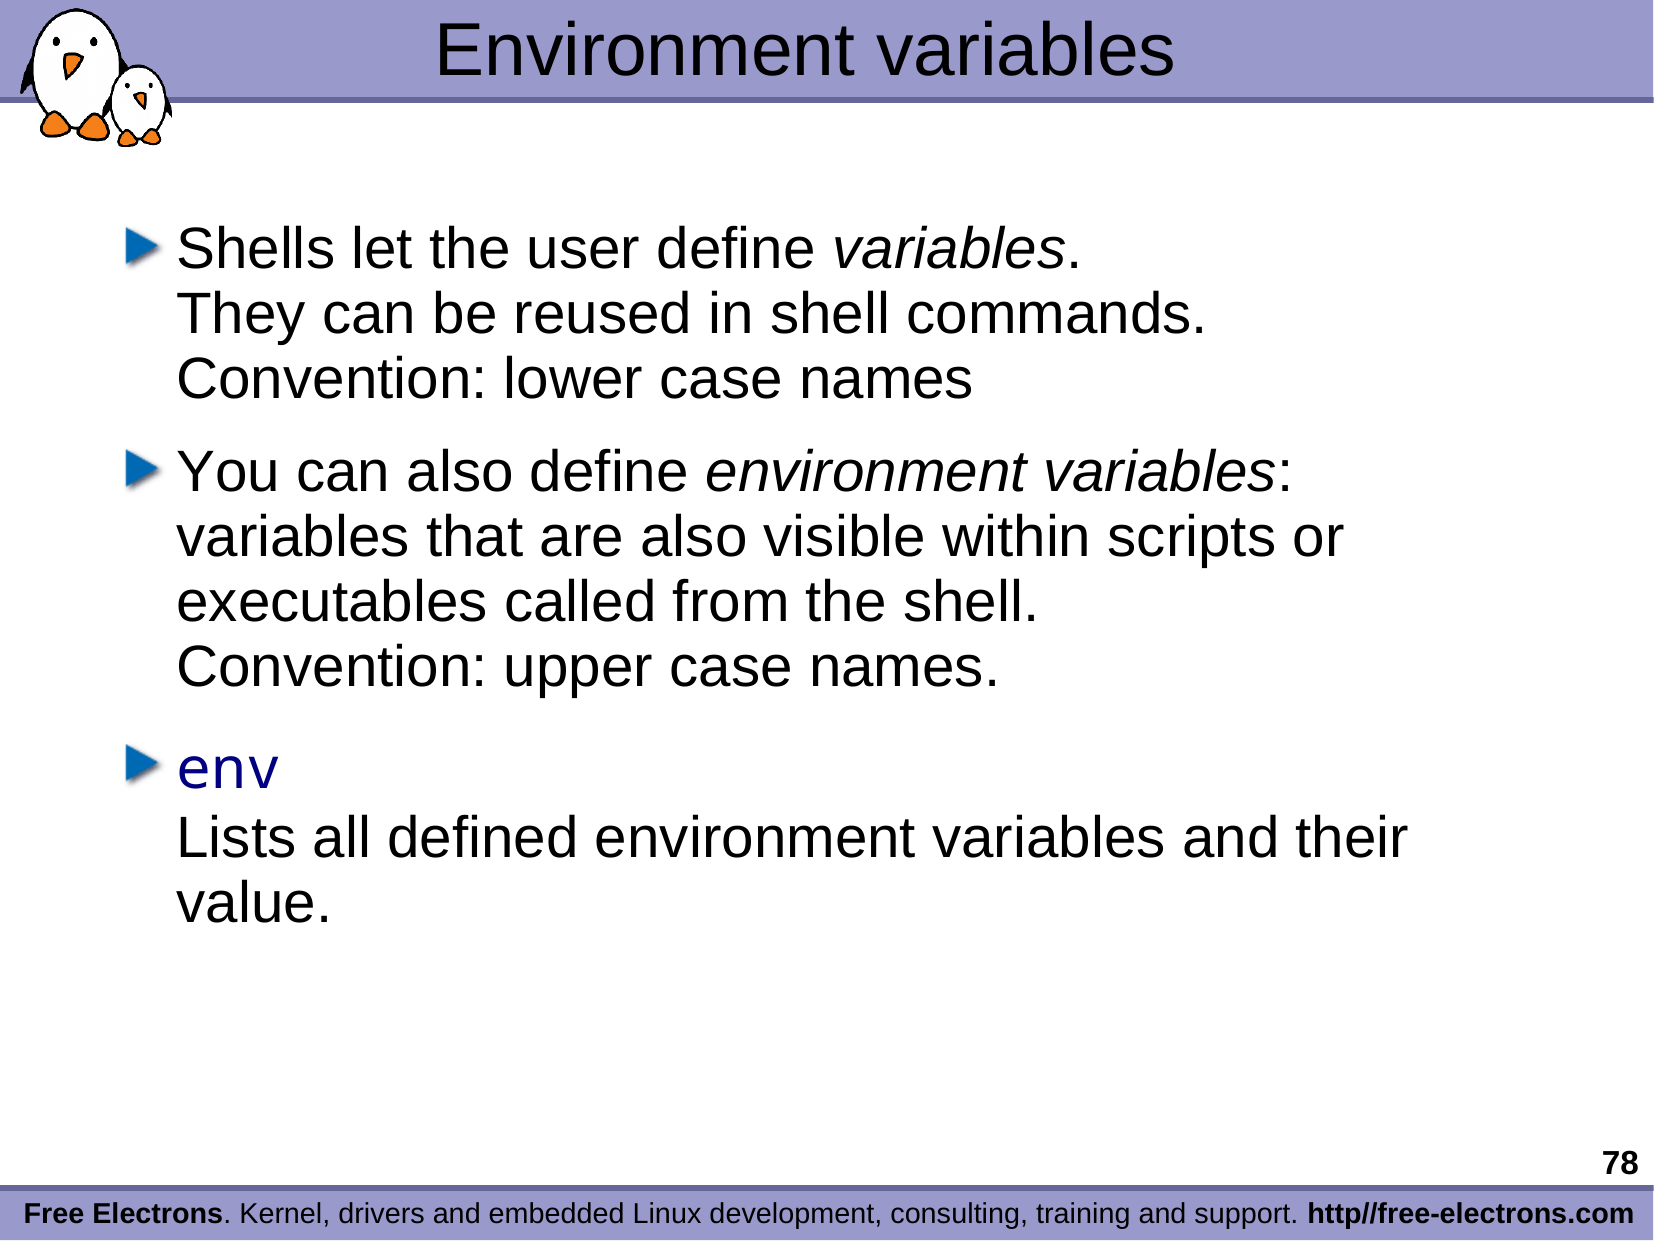

# Environment variables
Shells let the user define variables.
They can be reused in shell commands.
Convention: lower case names
You can also define environment variables: variables that are also visible within scripts or executables called from the shell.
Convention: upper case names.
env
Lists all defined environment variables and their value.